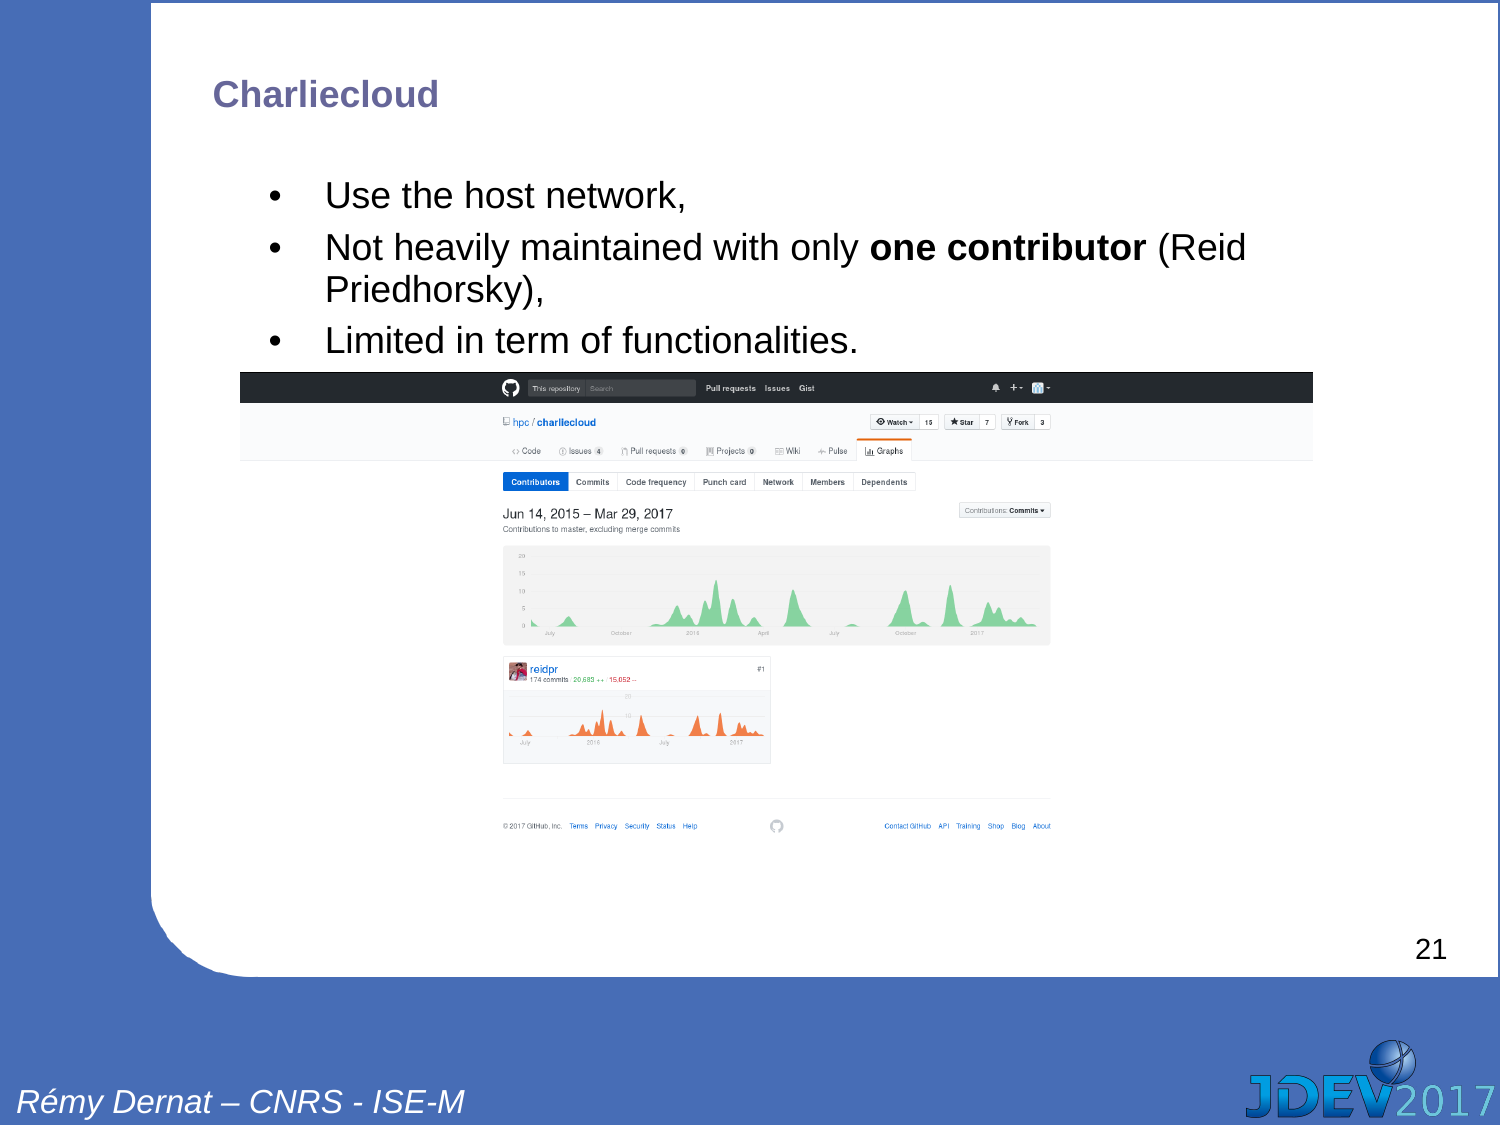

# Charliecloud
Use the host network,
Not heavily maintained with only one contributor (Reid Priedhorsky),
Limited in term of functionalities.
21
Rémy Dernat – CNRS - ISE-M